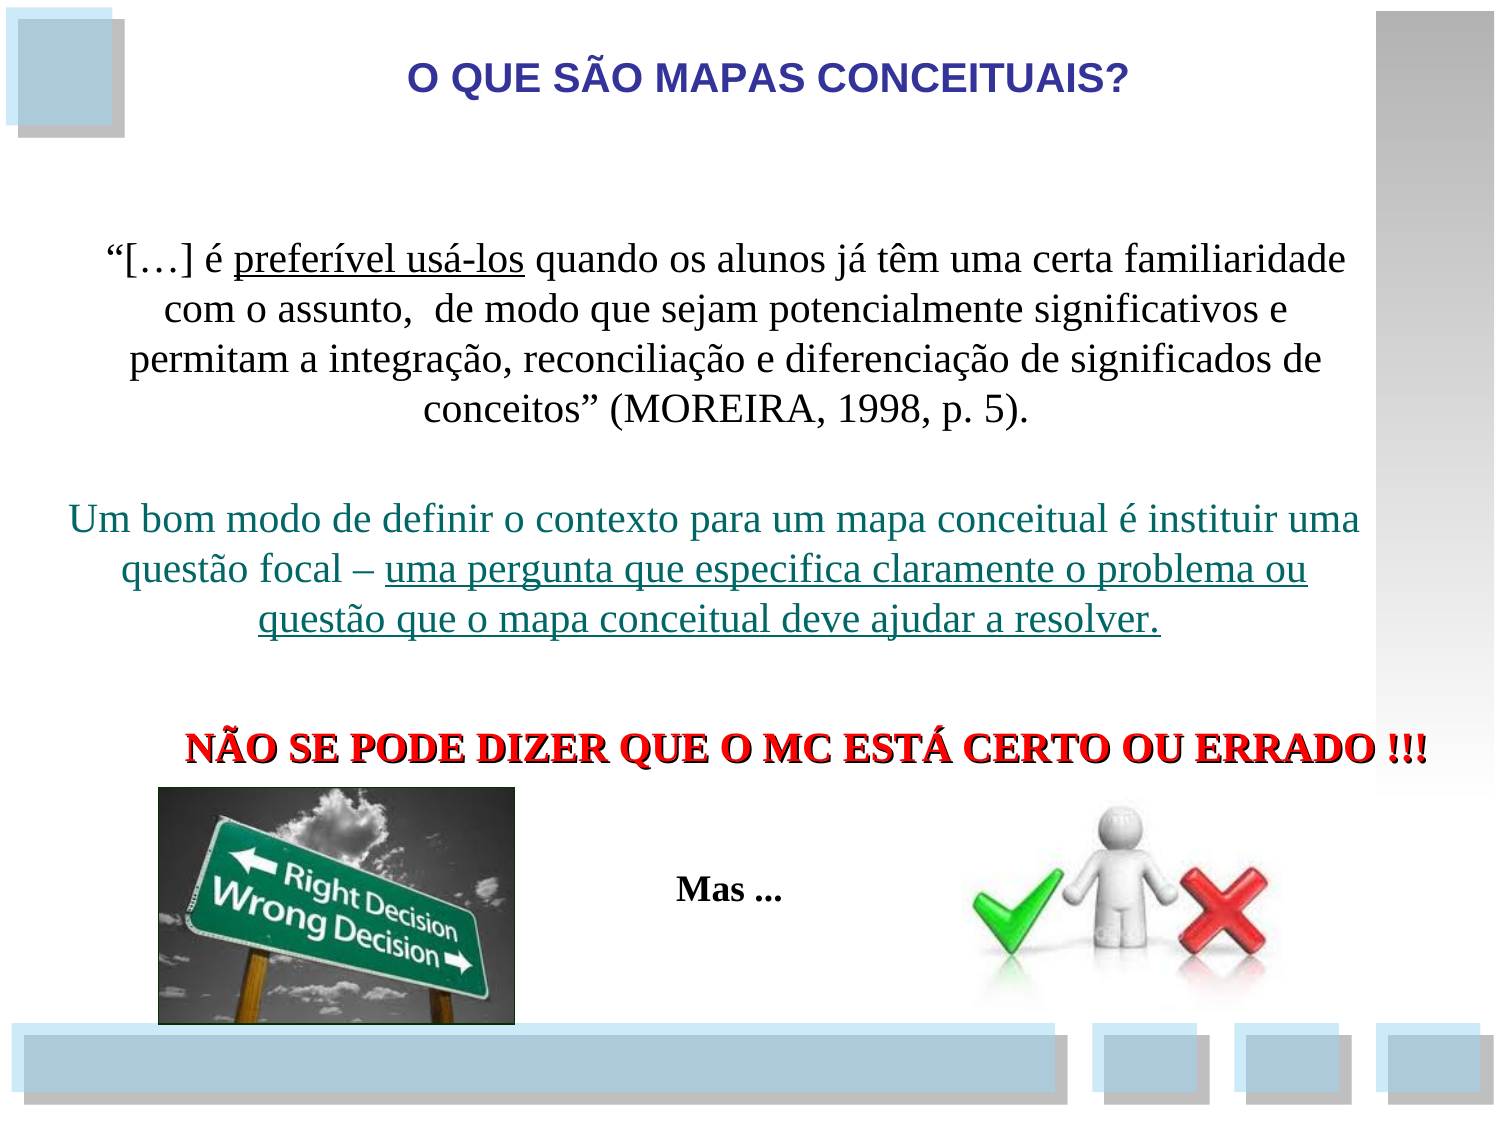

O QUE SÃO MAPAS CONCEITUAIS?
“[…] é preferível usá-los quando os alunos já têm uma certa familiaridade com o assunto, de modo que sejam potencialmente significativos e
permitam a integração, reconciliação e diferenciação de significados de conceitos” (MOREIRA, 1998, p. 5).
Um bom modo de definir o contexto para um mapa conceitual é instituir uma questão focal – uma pergunta que especifica claramente o problema ou questão que o mapa conceitual deve ajudar a resolver.
NÃO SE PODE DIZER QUE O MC ESTÁ CERTO OU ERRADO !!!
Mas ...